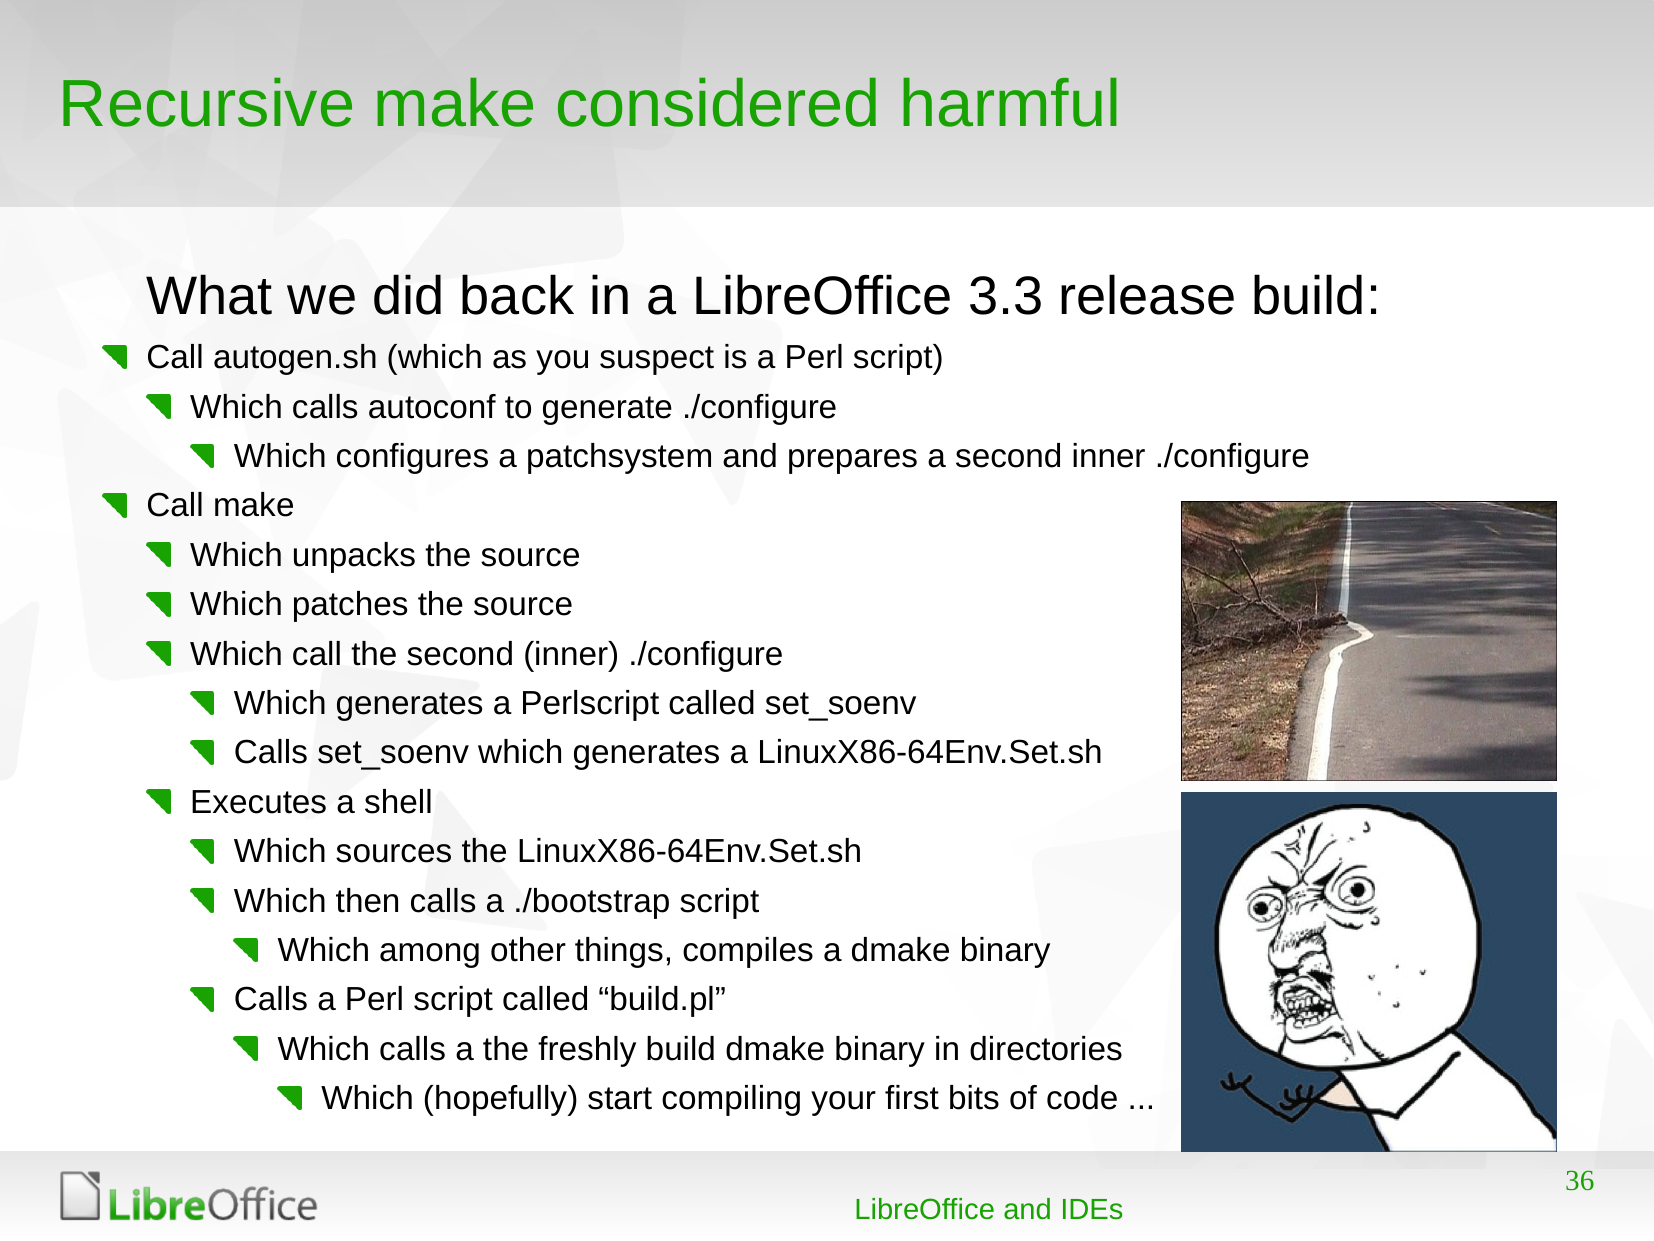

# Recursive make considered harmful
What we did back in a LibreOffice 3.3 release build:
Call autogen.sh (which as you suspect is a Perl script)
Which calls autoconf to generate ./configure
Which configures a patchsystem and prepares a second inner ./configure
Call make
Which unpacks the source
Which patches the source
Which call the second (inner) ./configure
Which generates a Perlscript called set_soenv
Calls set_soenv which generates a LinuxX86-64Env.Set.sh
Executes a shell
Which sources the LinuxX86-64Env.Set.sh
Which then calls a ./bootstrap script
Which among other things, compiles a dmake binary
Calls a Perl script called “build.pl”
Which calls a the freshly build dmake binary in directories
Which (hopefully) start compiling your first bits of code ...
36
liberating productivity